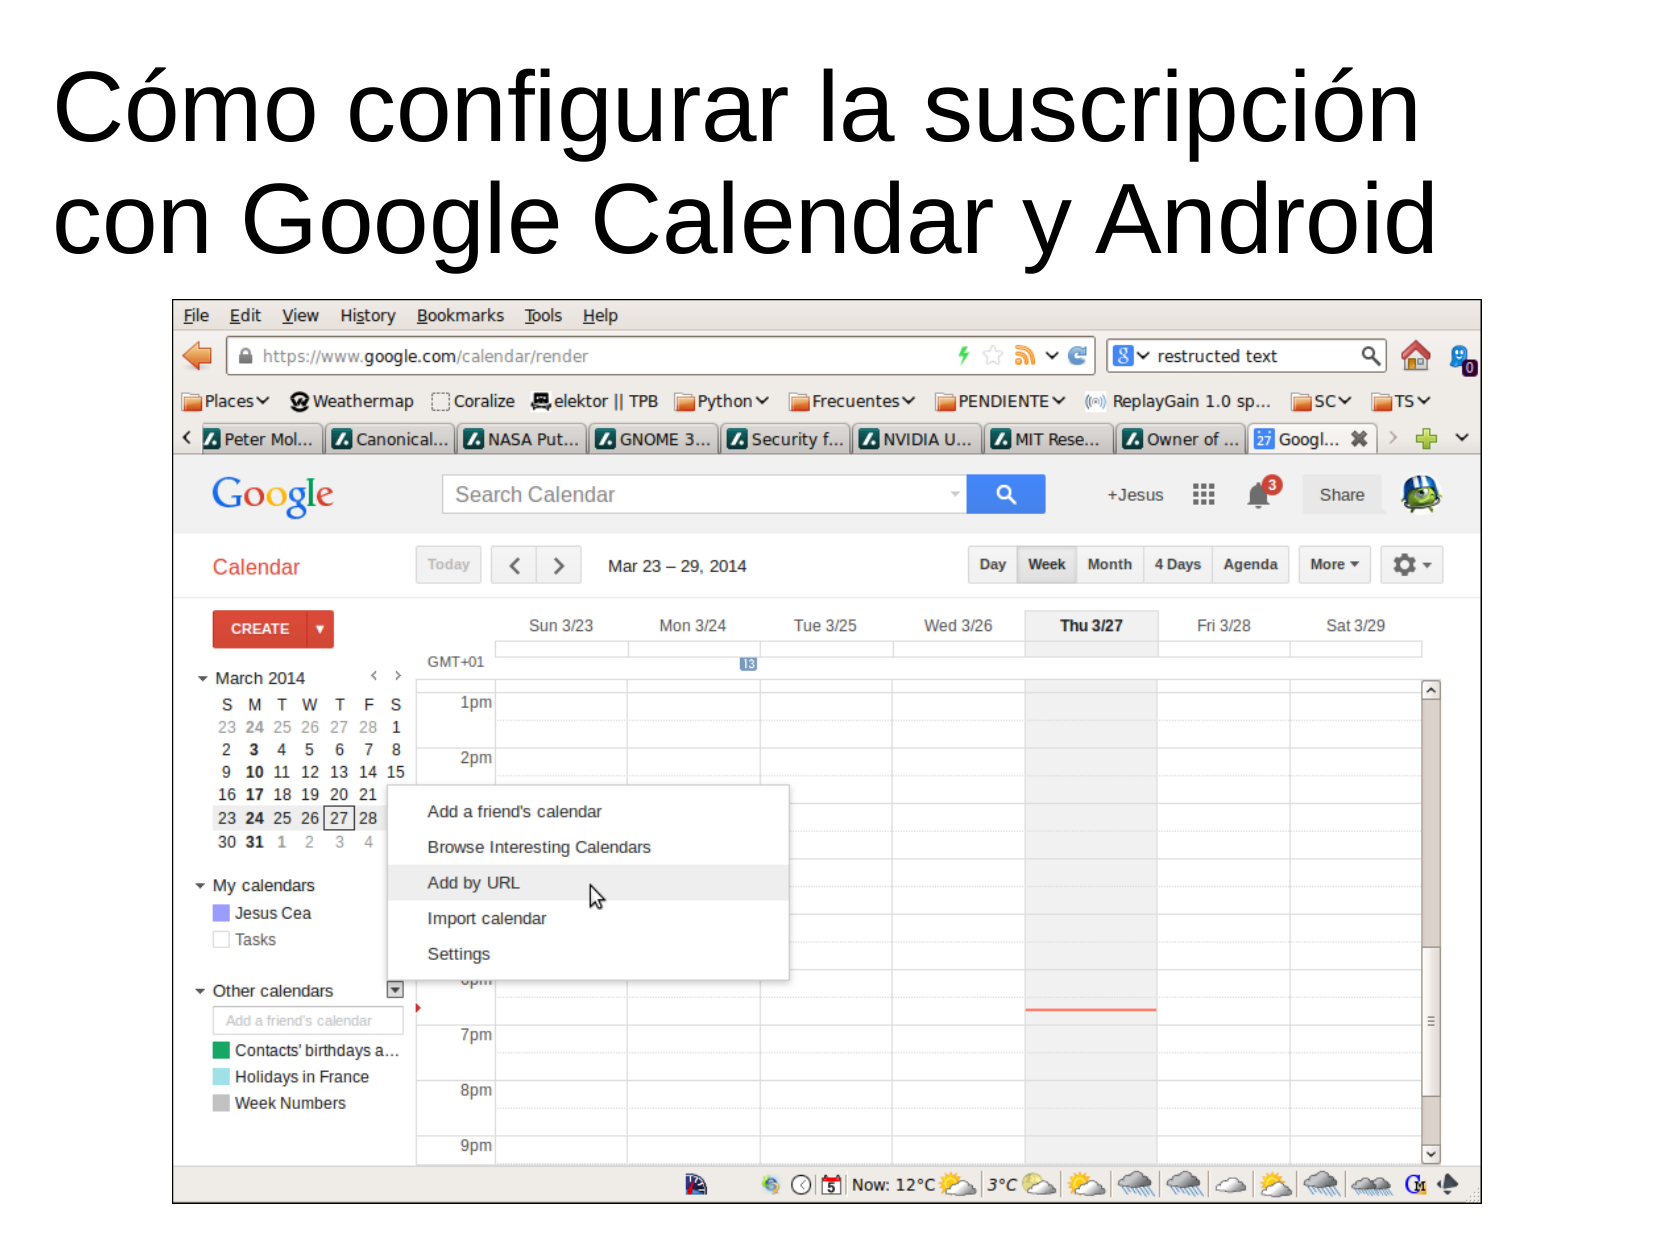

Cómo configurar la suscripción con Google Calendar y Android